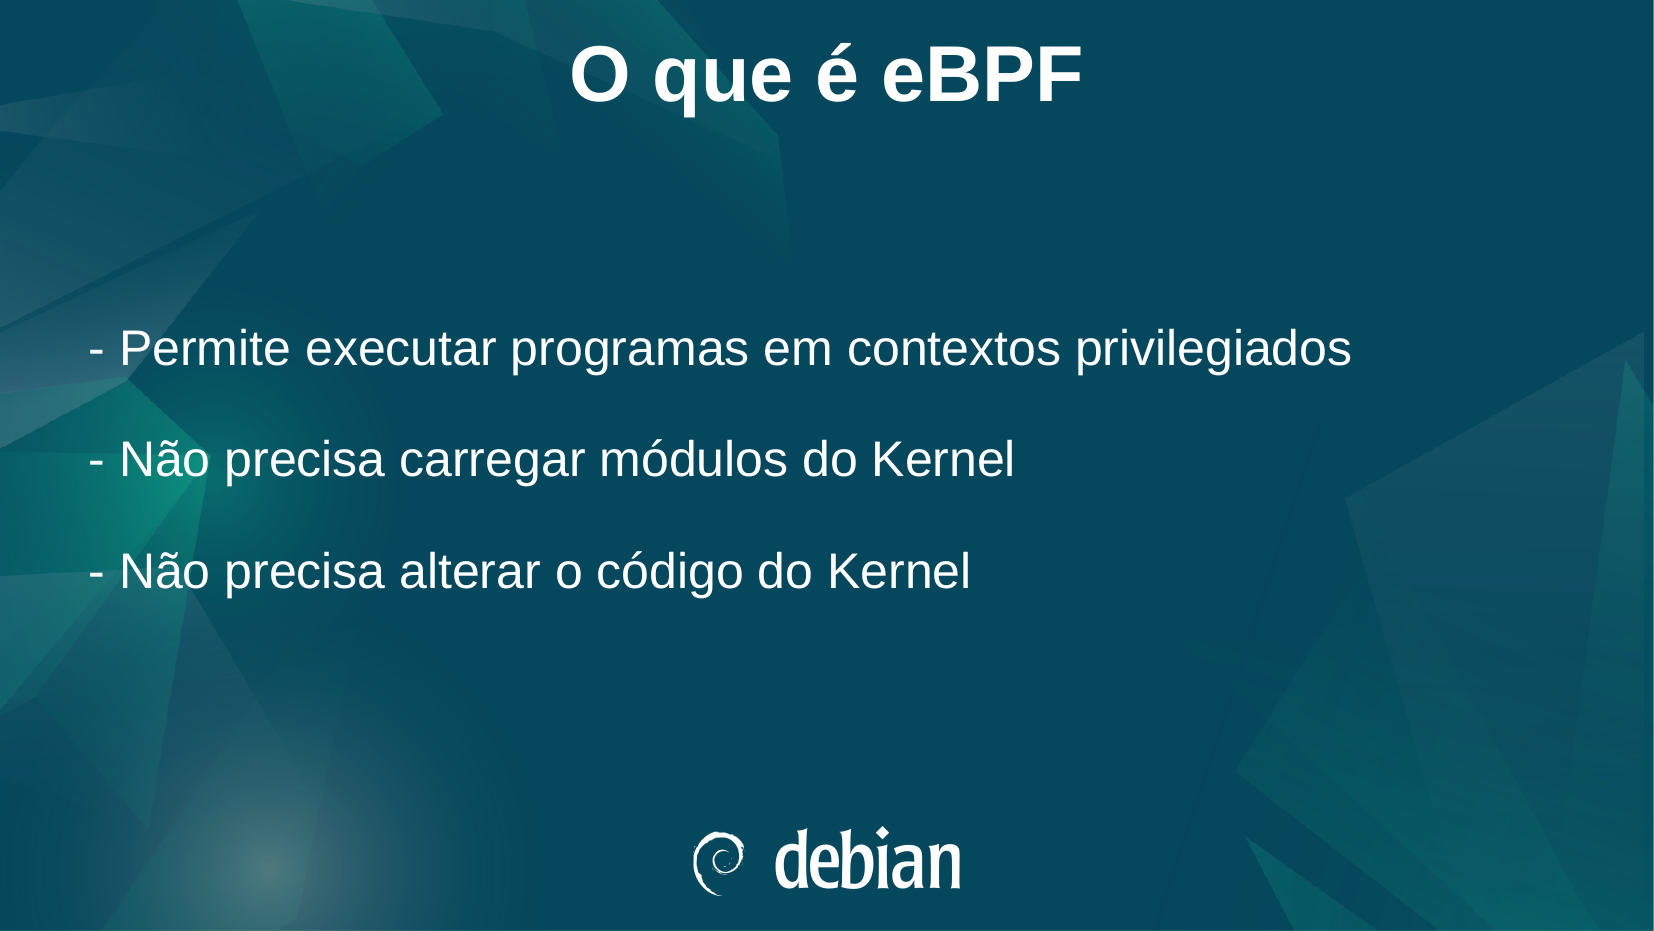

O que é eBPF
# - Permite executar programas em contextos privilegiados - Não precisa carregar módulos do Kernel - Não precisa alterar o código do Kernel